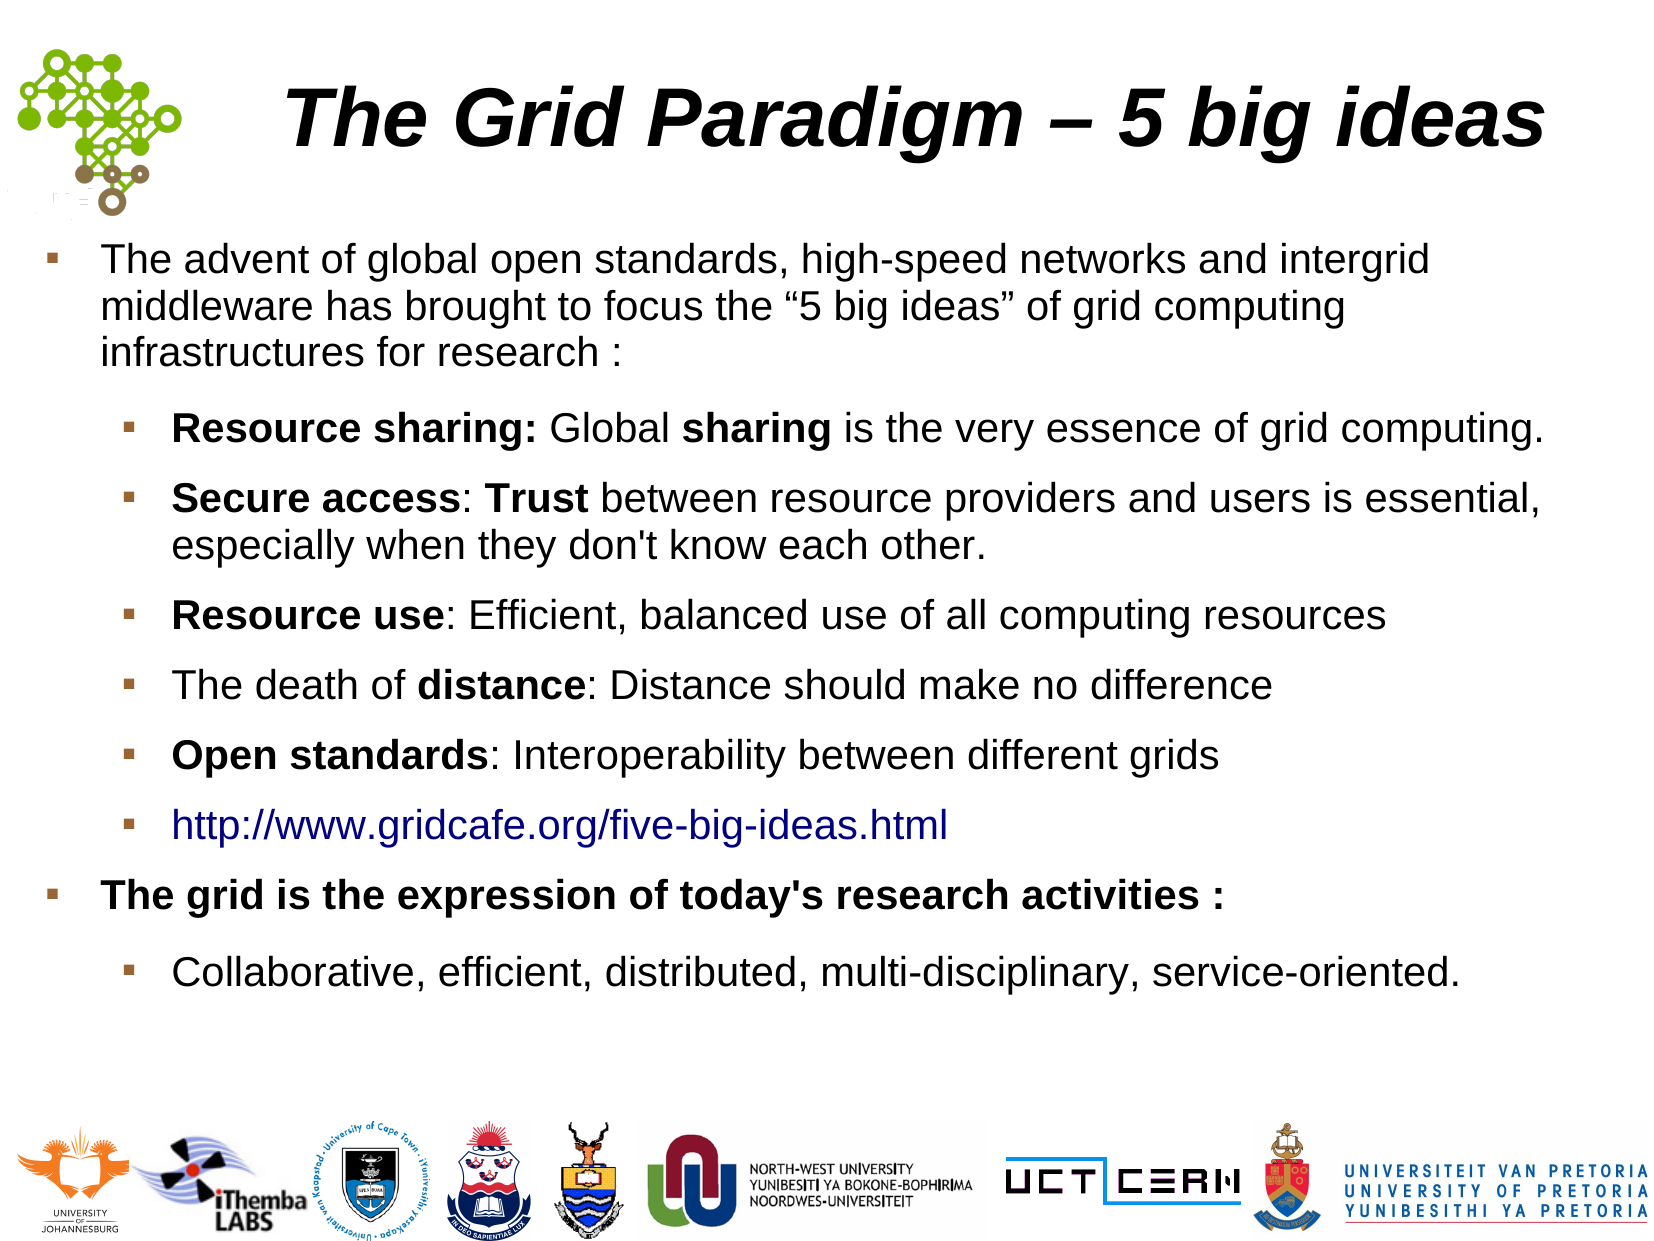

# The Grid Paradigm – 5 big ideas
The advent of global open standards, high-speed networks and intergrid middleware has brought to focus the “5 big ideas” of grid computing infrastructures for research :
Resource sharing: Global sharing is the very essence of grid computing.
Secure access: Trust between resource providers and users is essential, especially when they don't know each other.
Resource use: Efficient, balanced use of all computing resources
The death of distance: Distance should make no difference
Open standards: Interoperability between different grids
http://www.gridcafe.org/five-big-ideas.html
The grid is the expression of today's research activities :
Collaborative, efficient, distributed, multi-disciplinary, service-oriented.